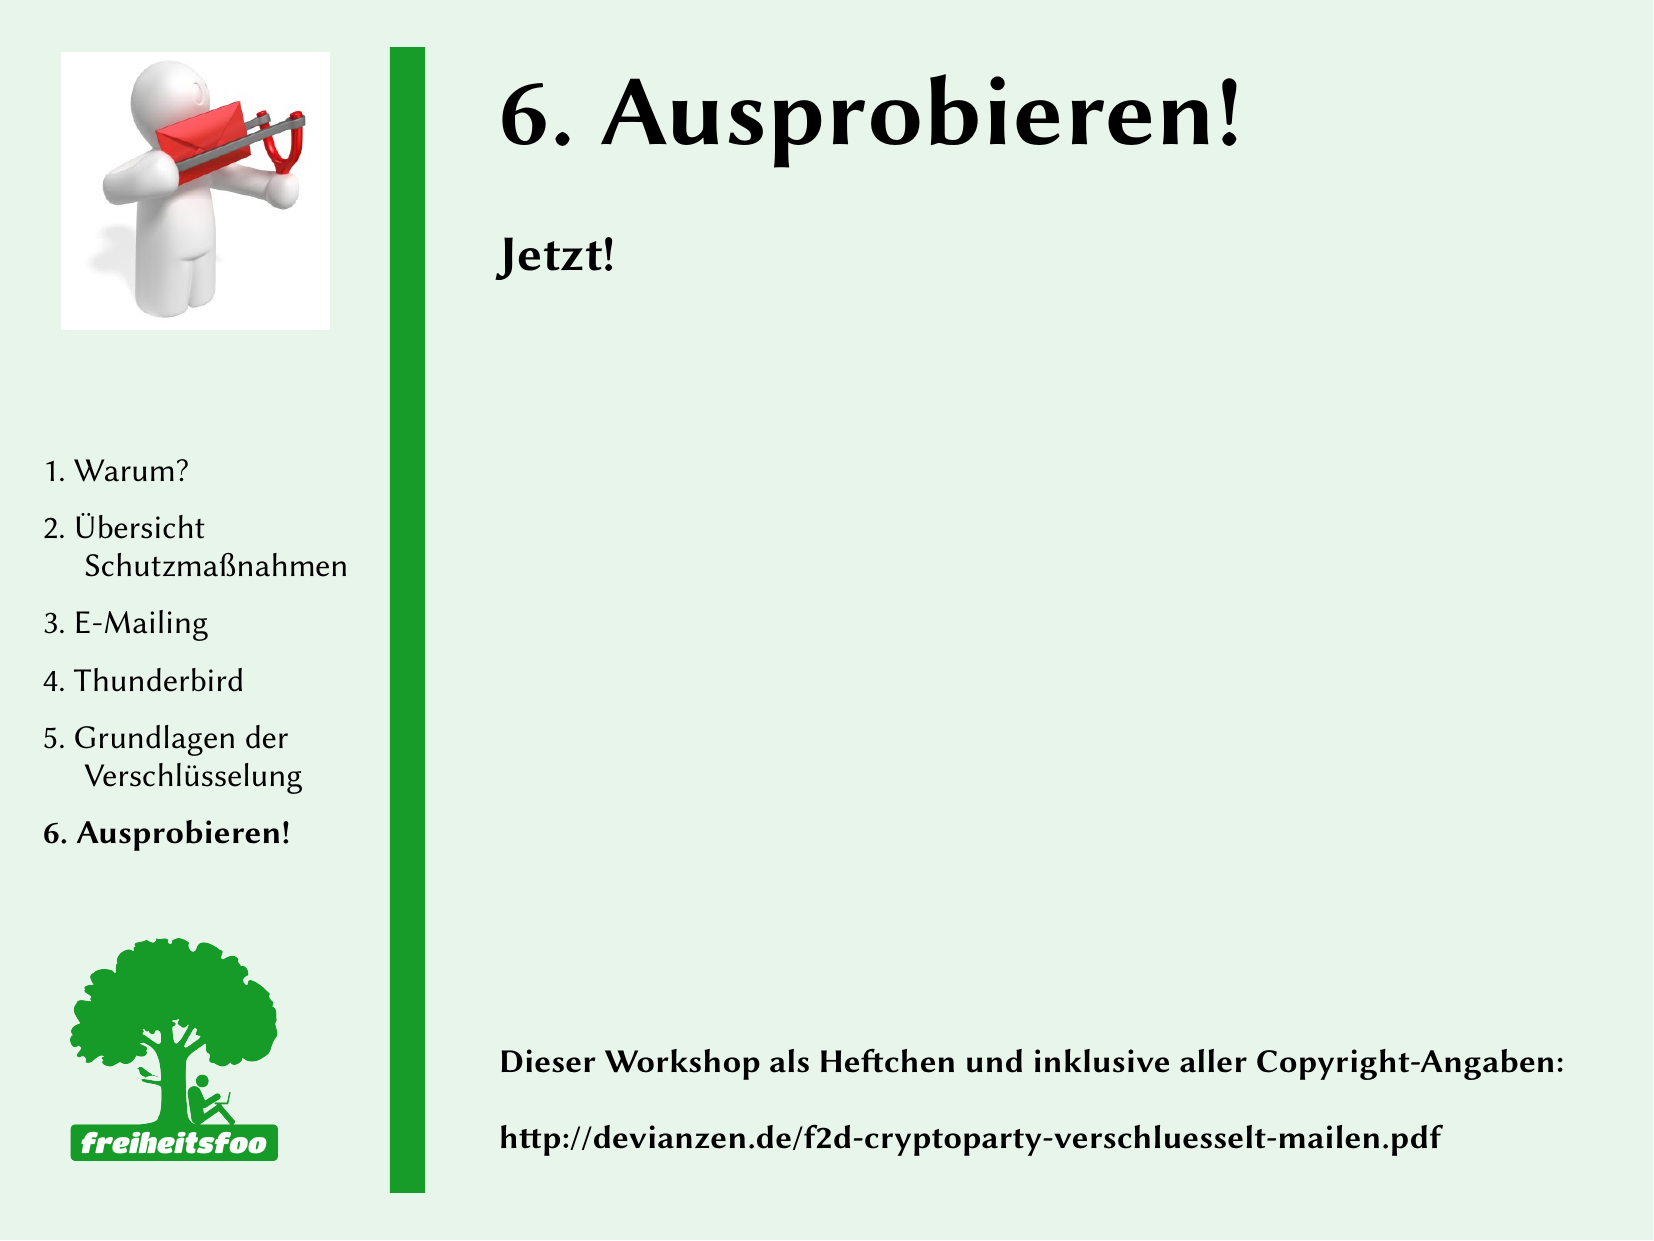

6. Ausprobieren!
Jetzt!
Dieser Workshop als Heftchen und inklusive aller Copyright-Angaben:
http://devianzen.de/f2d-cryptoparty-verschluesselt-mailen.pdf
1. Warum?
2. Übersicht
 Schutzmaßnahmen
3. E-Mailing
4. Thunderbird
5. Grundlagen der
 Verschlüsselung
6. Ausprobieren!